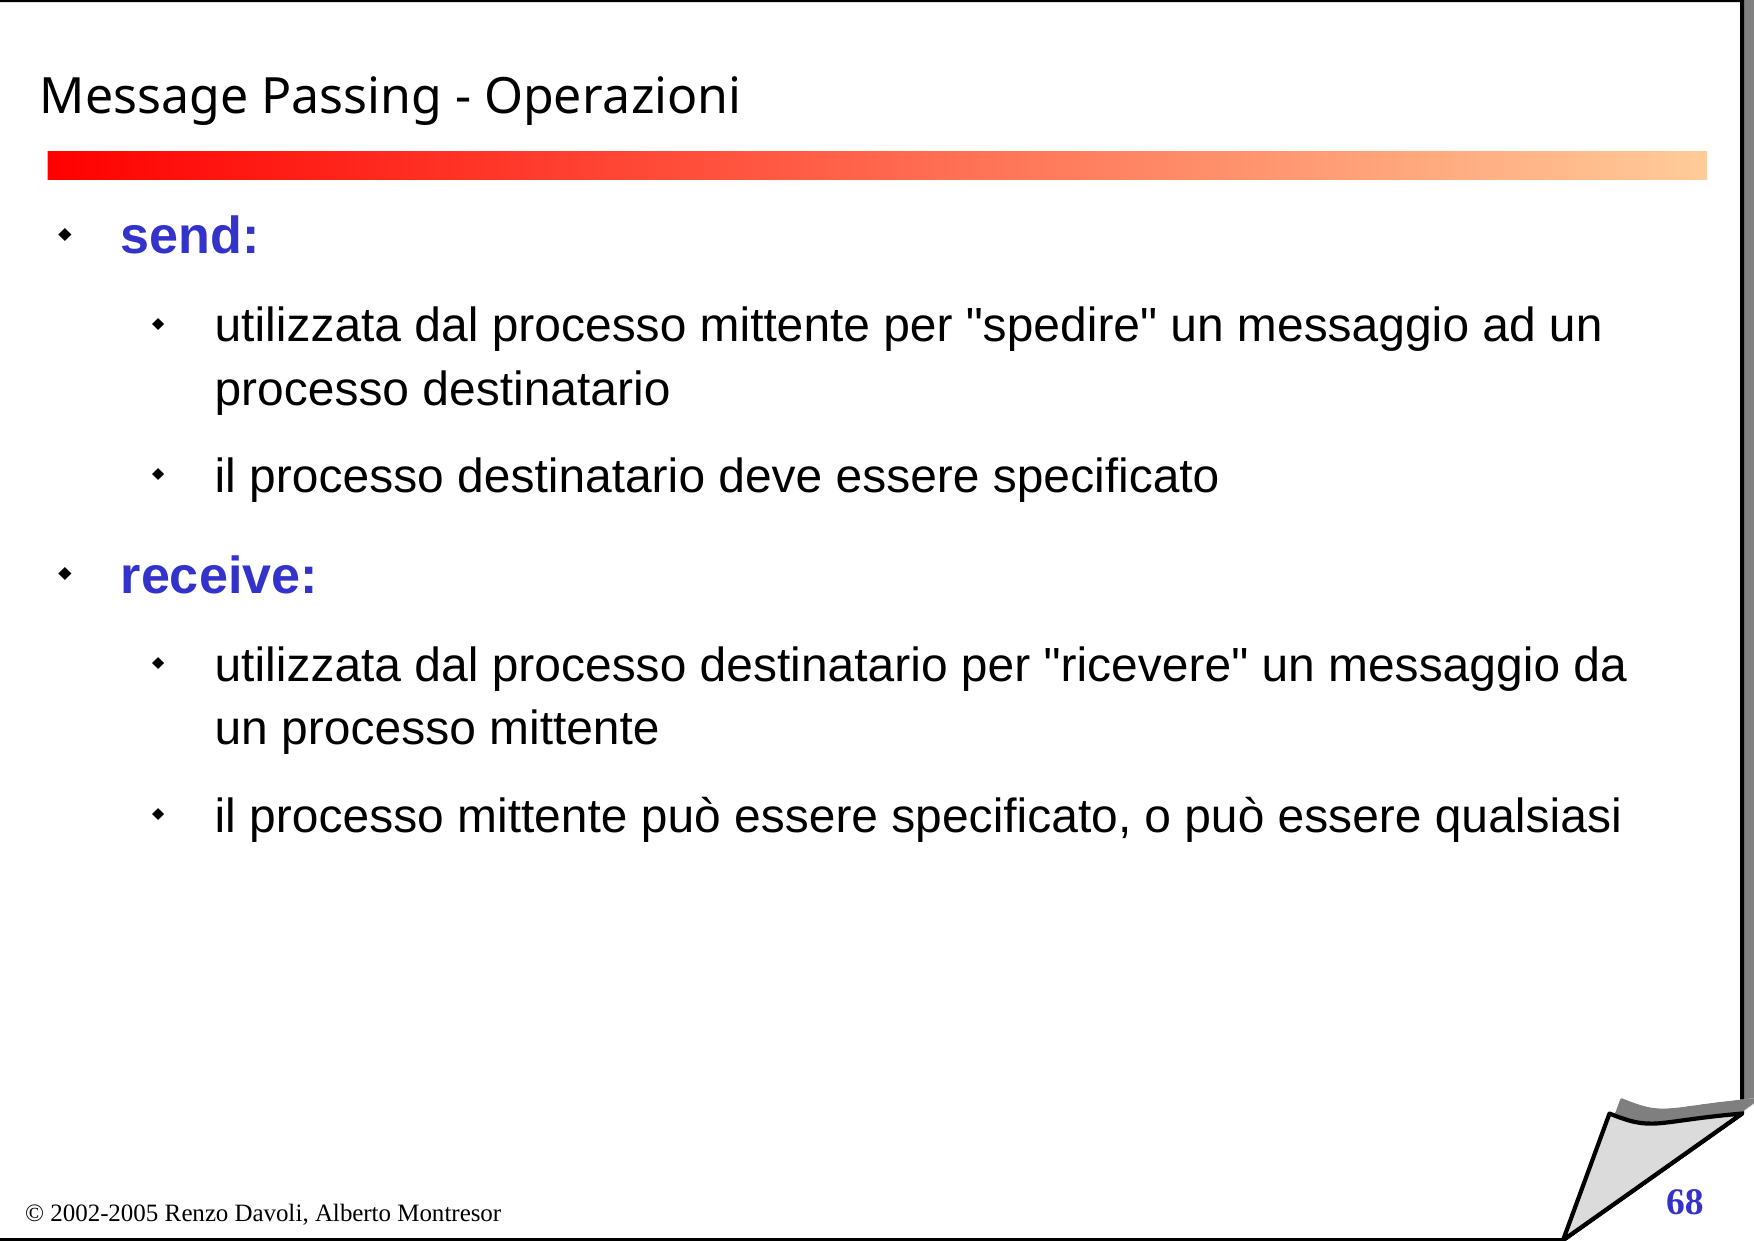

# Message Passing - Operazioni
send:
utilizzata dal processo mittente per "spedire" un messaggio ad un processo destinatario
il processo destinatario deve essere specificato
receive:
utilizzata dal processo destinatario per "ricevere" un messaggio da un processo mittente
il processo mittente può essere specificato, o può essere qualsiasi